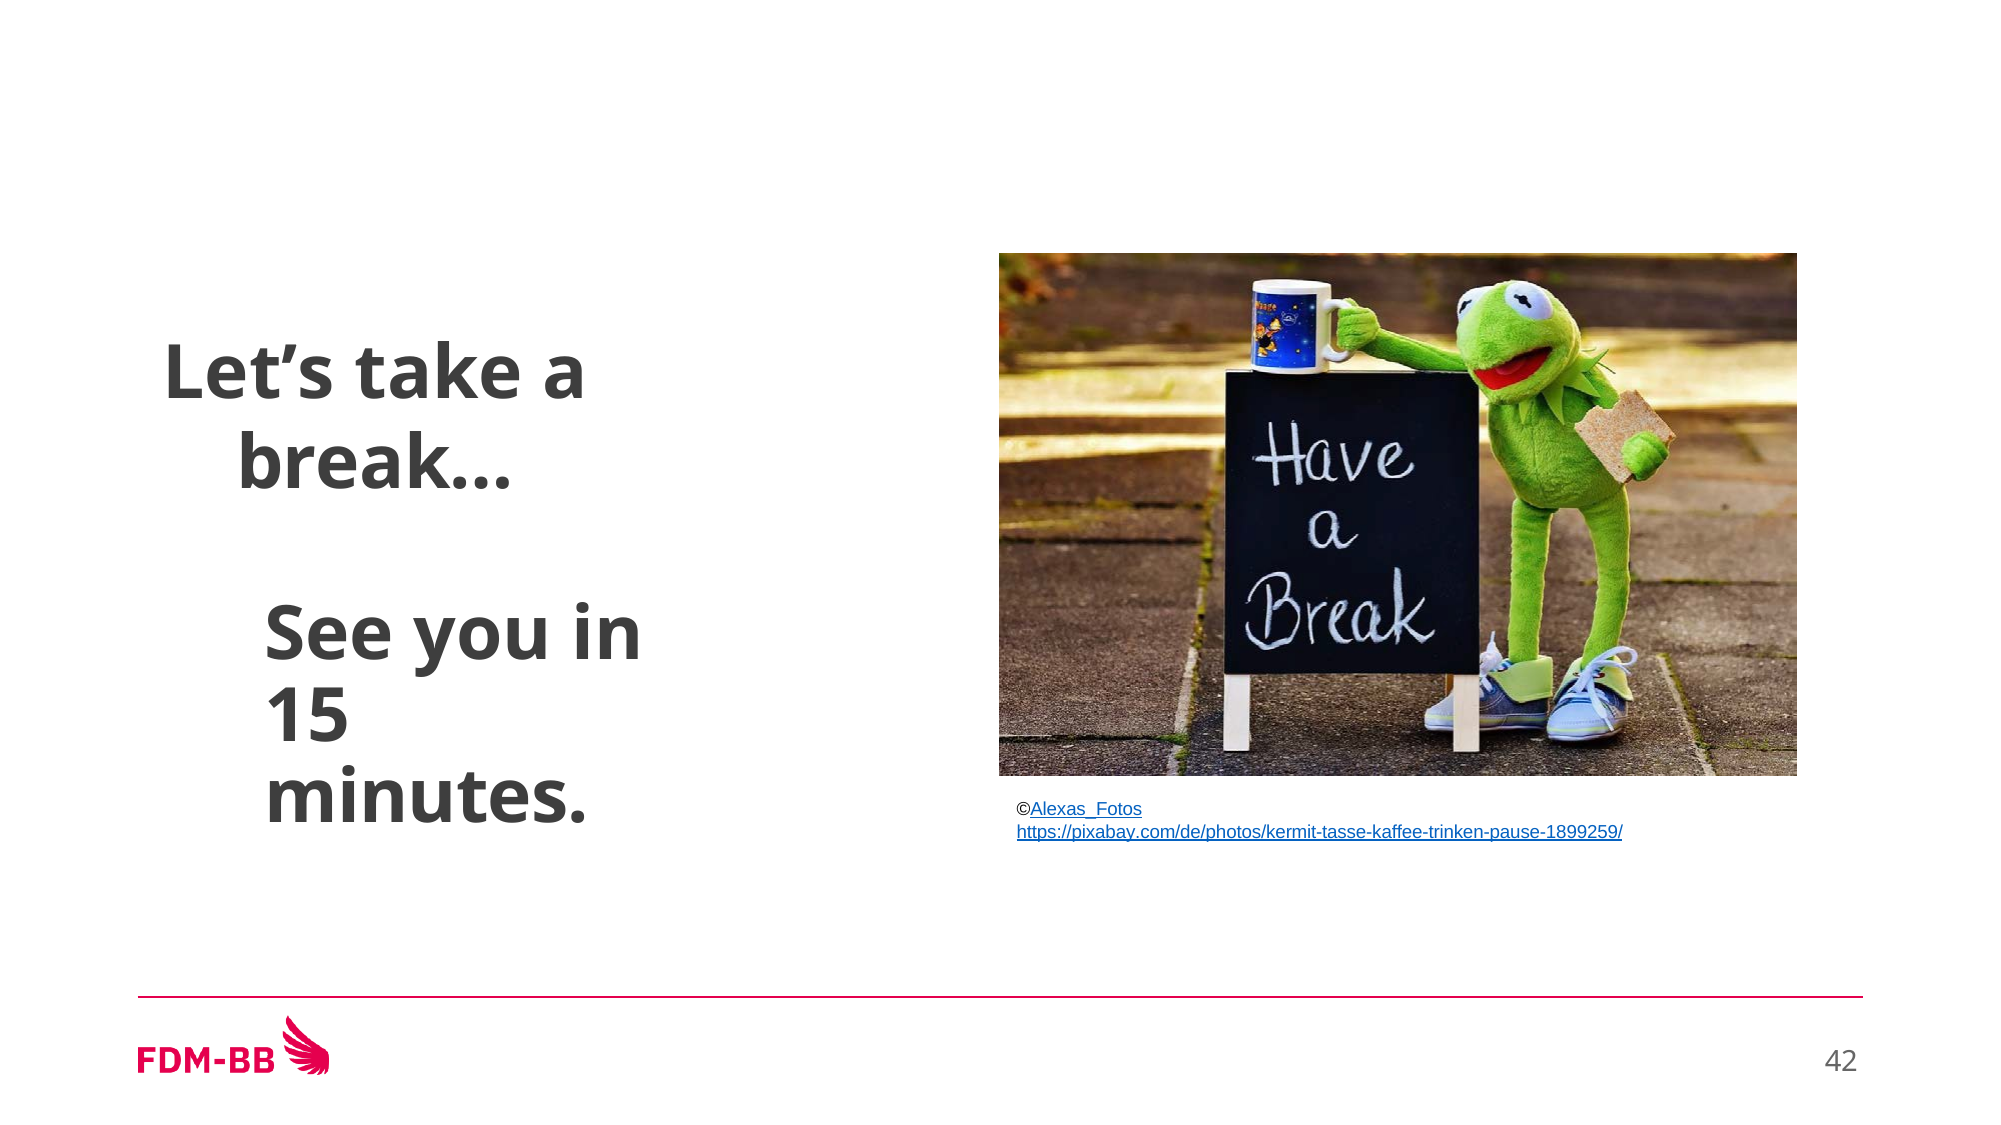

# Let’s take a break…
See you in 15 minutes.
©Alexas_Fotos
https://pixabay.com/de/photos/kermit-tasse-kaffee-trinken-pause-1899259/
42